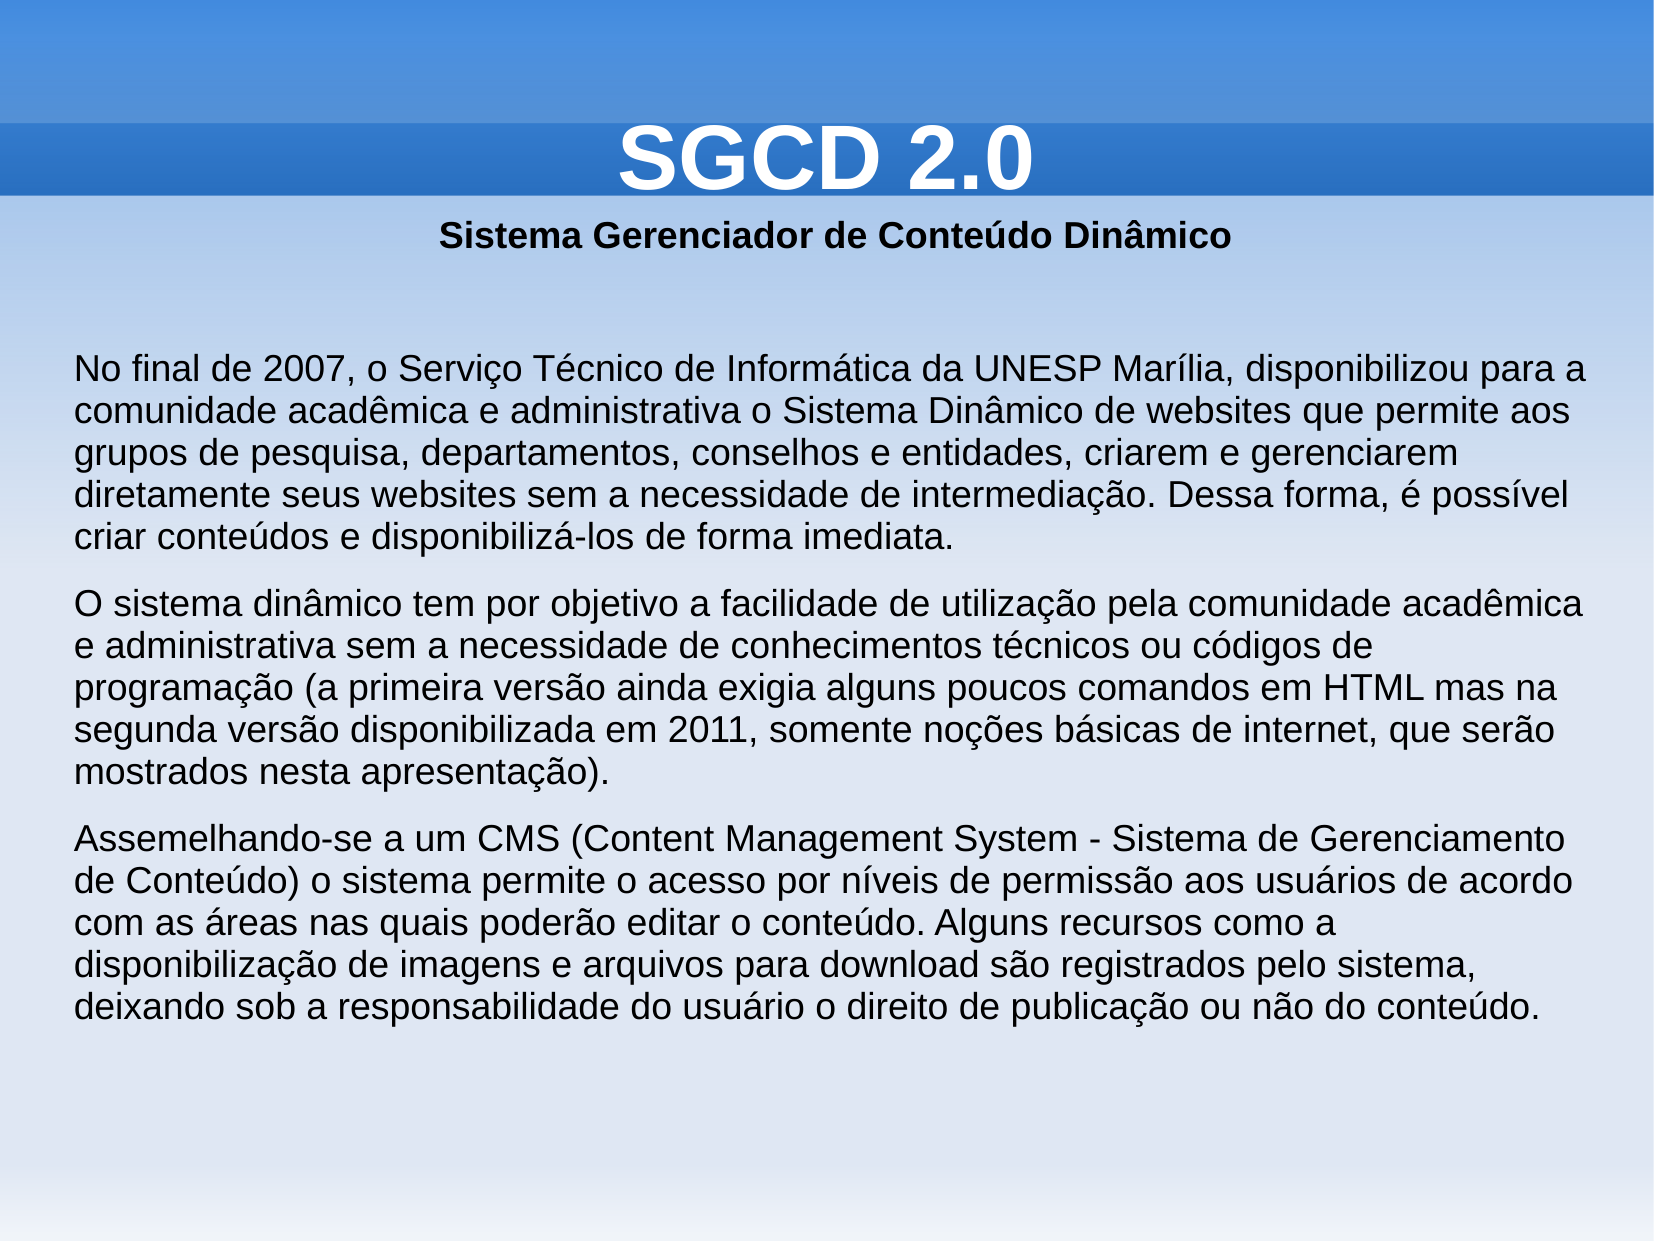

# SGCD 2.0
Sistema Gerenciador de Conteúdo Dinâmico
No final de 2007, o Serviço Técnico de Informática da UNESP Marília, disponibilizou para a comunidade acadêmica e administrativa o Sistema Dinâmico de websites que permite aos grupos de pesquisa, departamentos, conselhos e entidades, criarem e gerenciarem diretamente seus websites sem a necessidade de intermediação. Dessa forma, é possível criar conteúdos e disponibilizá-los de forma imediata.
O sistema dinâmico tem por objetivo a facilidade de utilização pela comunidade acadêmica e administrativa sem a necessidade de conhecimentos técnicos ou códigos de programação (a primeira versão ainda exigia alguns poucos comandos em HTML mas na segunda versão disponibilizada em 2011, somente noções básicas de internet, que serão mostrados nesta apresentação).
Assemelhando-se a um CMS (Content Management System - Sistema de Gerenciamento de Conteúdo) o sistema permite o acesso por níveis de permissão aos usuários de acordo com as áreas nas quais poderão editar o conteúdo. Alguns recursos como a disponibilização de imagens e arquivos para download são registrados pelo sistema, deixando sob a responsabilidade do usuário o direito de publicação ou não do conteúdo.